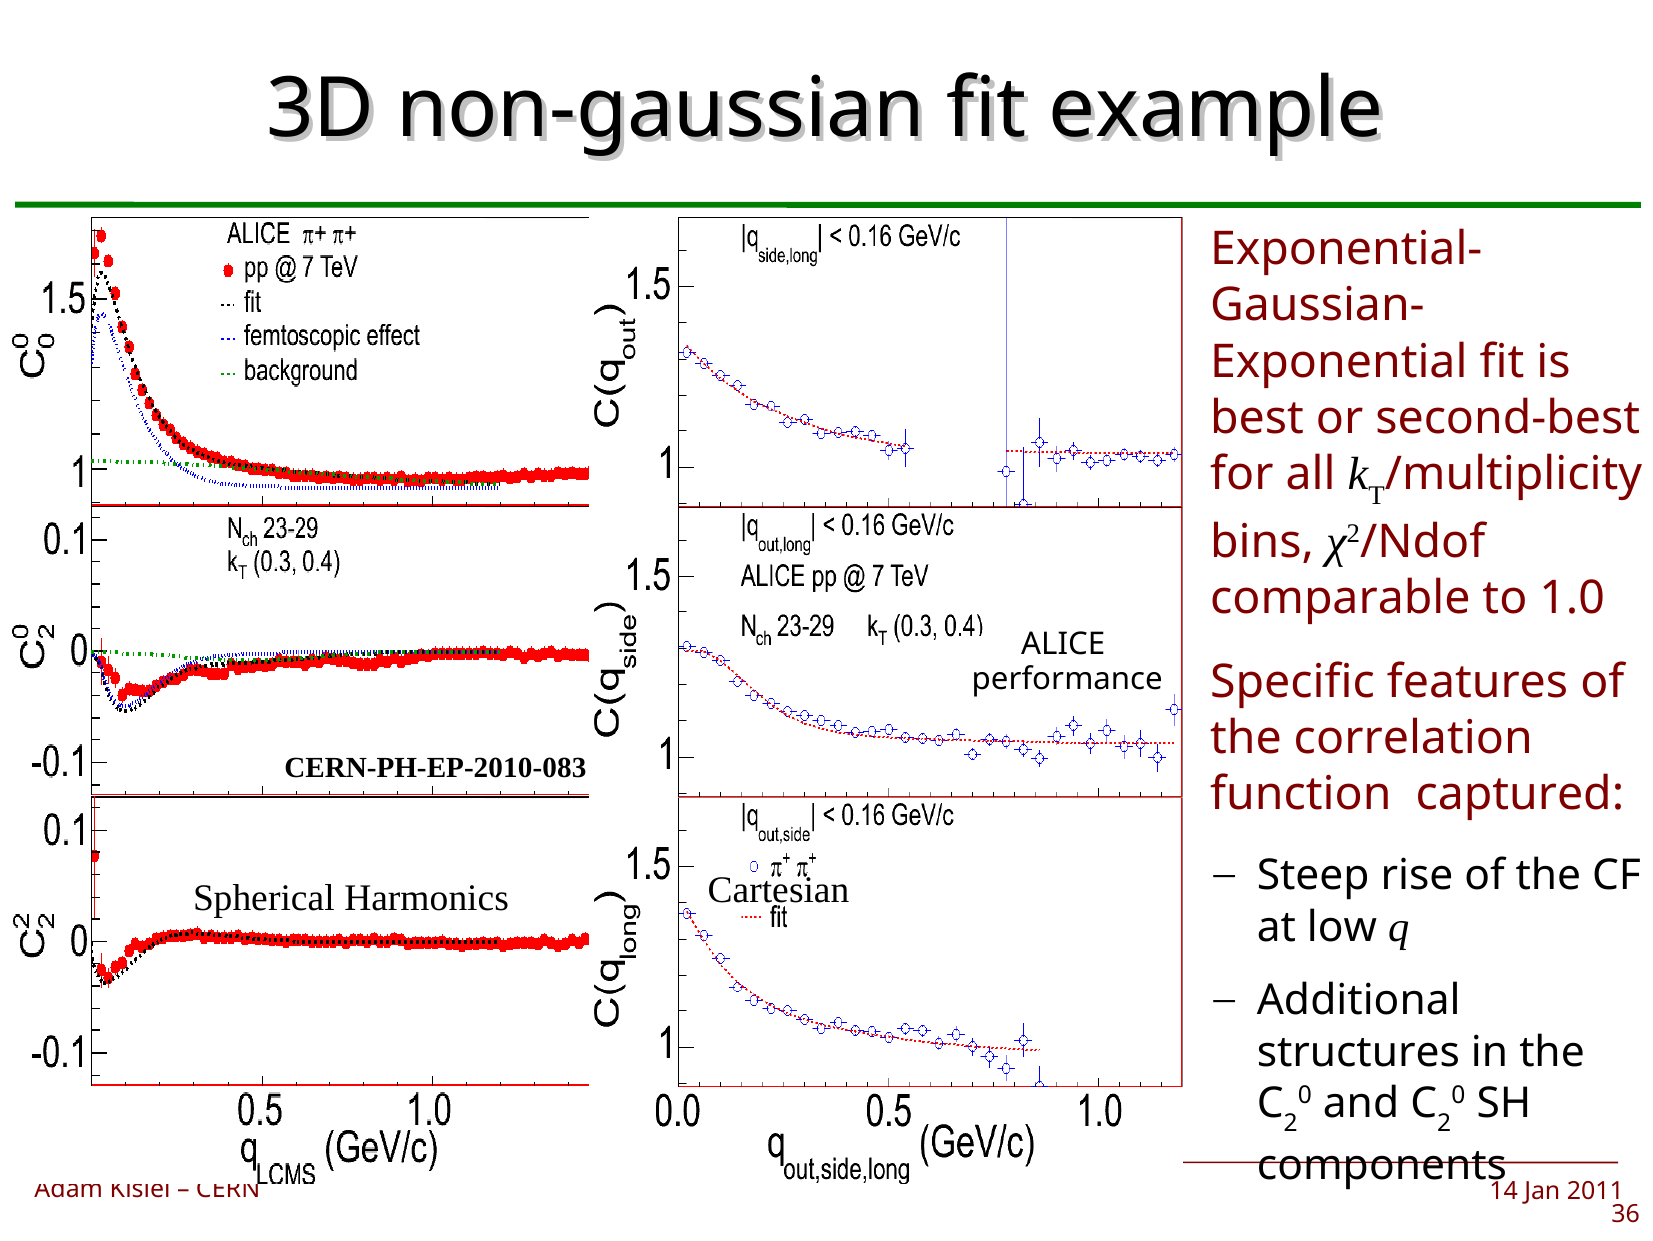

# 3D non-gaussian fit example
Exponential-Gaussian-Exponential fit is best or second-best for all kT/multiplicity bins, χ2/Ndof comparable to 1.0
Specific features of the correlation function captured:
Steep rise of the CF at low q
Additional structures in the C20 and C20 SH components
ALICE
performance
CERN-PH-EP-2010-083
Cartesian
Spherical Harmonics